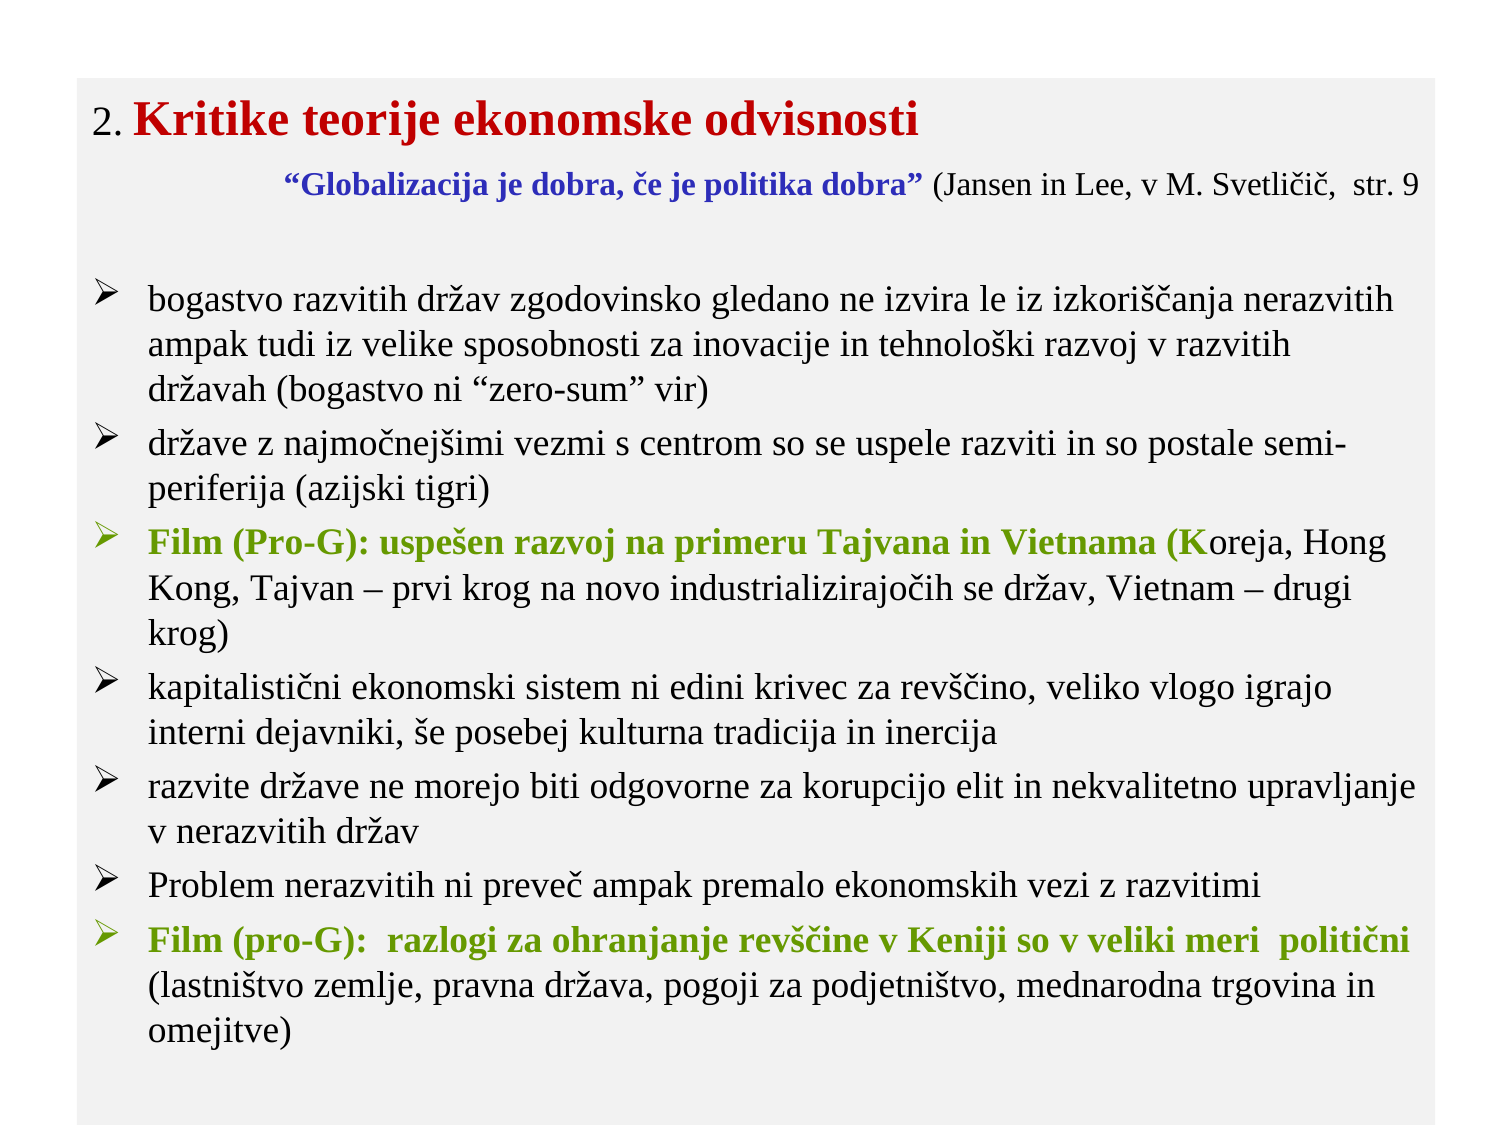

# 2. Kritike teorije ekonomske odvisnosti
 “Globalizacija je dobra, če je politika dobra” (Jansen in Lee, v M. Svetličič, str. 9
bogastvo razvitih držav zgodovinsko gledano ne izvira le iz izkoriščanja nerazvitih ampak tudi iz velike sposobnosti za inovacije in tehnološki razvoj v razvitih državah (bogastvo ni “zero-sum” vir)
države z najmočnejšimi vezmi s centrom so se uspele razviti in so postale semi-periferija (azijski tigri)
Film (Pro-G): uspešen razvoj na primeru Tajvana in Vietnama (Koreja, Hong Kong, Tajvan – prvi krog na novo industrializirajočih se držav, Vietnam – drugi krog)
kapitalistični ekonomski sistem ni edini krivec za revščino, veliko vlogo igrajo interni dejavniki, še posebej kulturna tradicija in inercija
razvite države ne morejo biti odgovorne za korupcijo elit in nekvalitetno upravljanje v nerazvitih držav
Problem nerazvitih ni preveč ampak premalo ekonomskih vezi z razvitimi
Film (pro-G): razlogi za ohranjanje revščine v Keniji so v veliki meri politični (lastništvo zemlje, pravna država, pogoji za podjetništvo, mednarodna trgovina in omejitve)